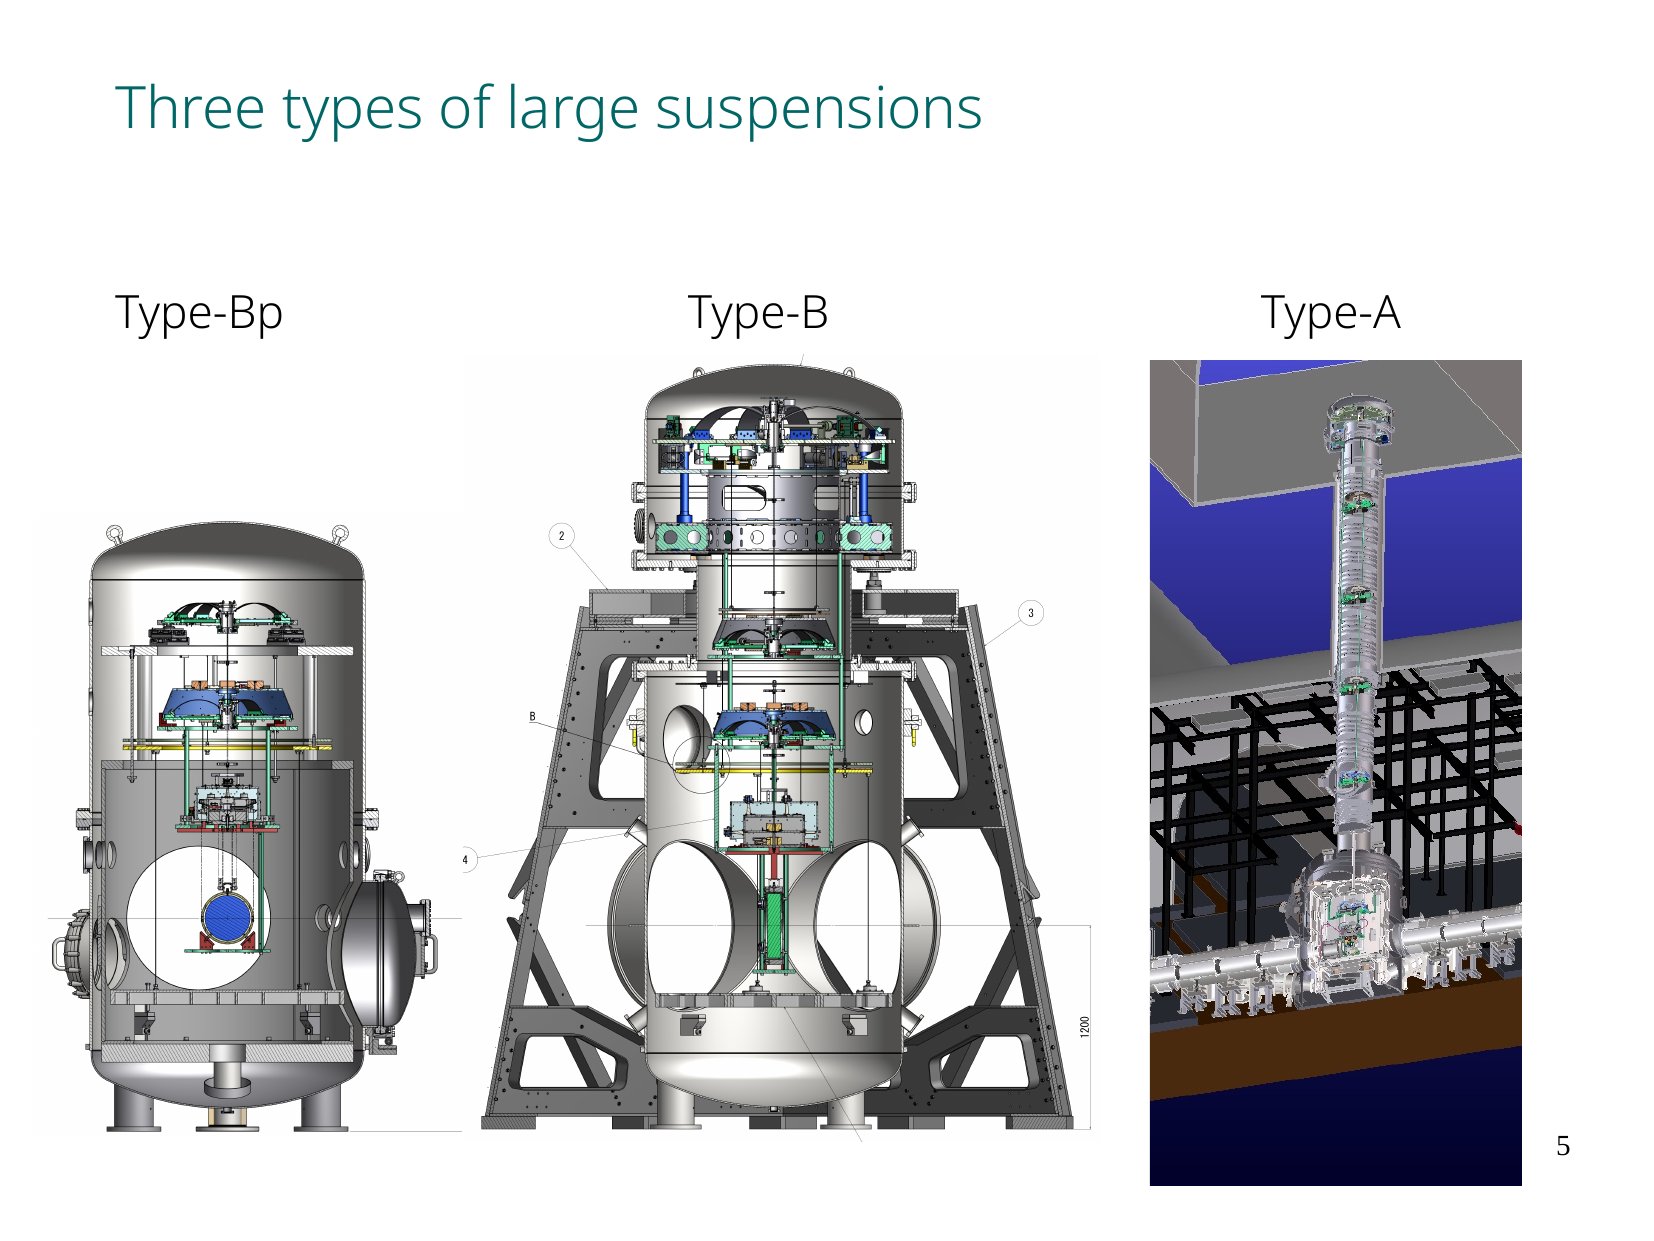

Three types of large suspensions
Type-Bp
Type-B
Type-A
5